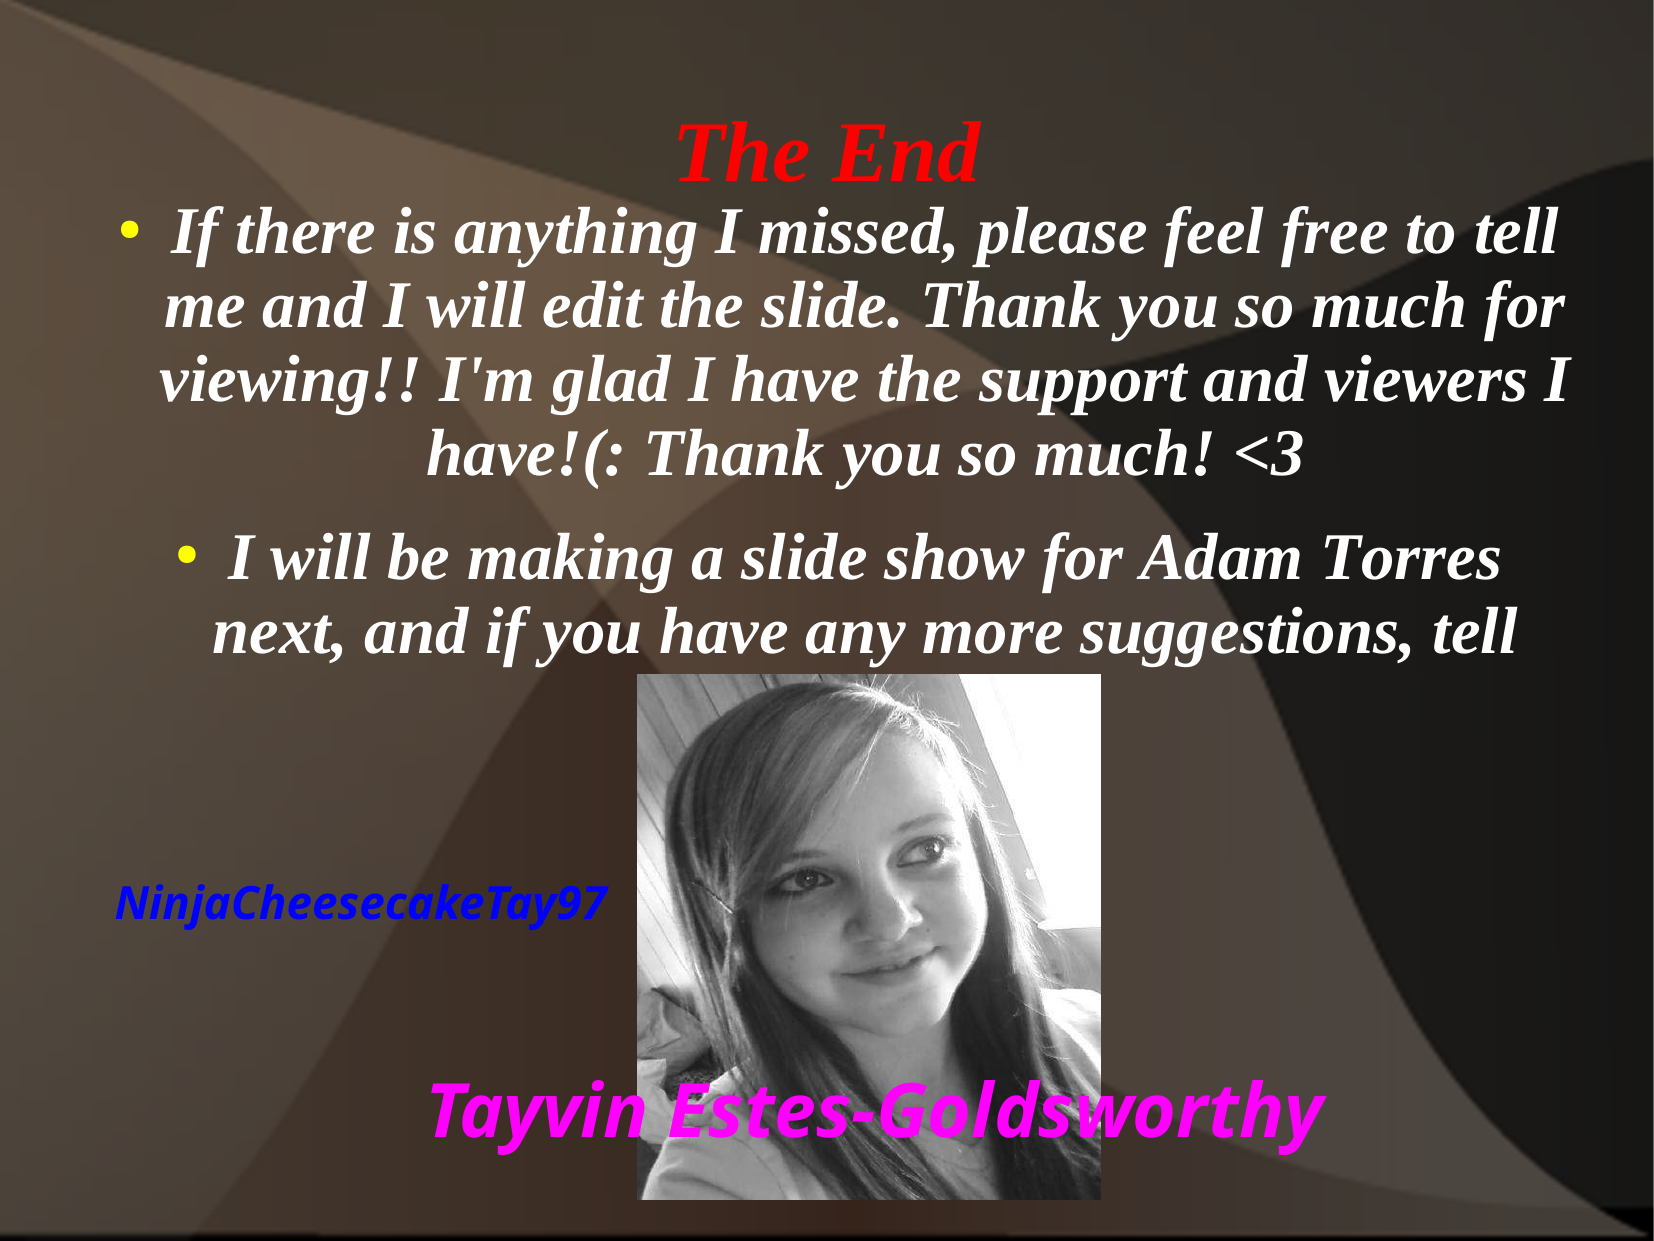

# The End
If there is anything I missed, please feel free to tell me and I will edit the slide. Thank you so much for viewing!! I'm glad I have the support and viewers I have!(: Thank you so much! <3
I will be making a slide show for Adam Torres next, and if you have any more suggestions, tell me!(:
NinjaCheesecakeTay97
Tayvin Estes-Goldsworthy